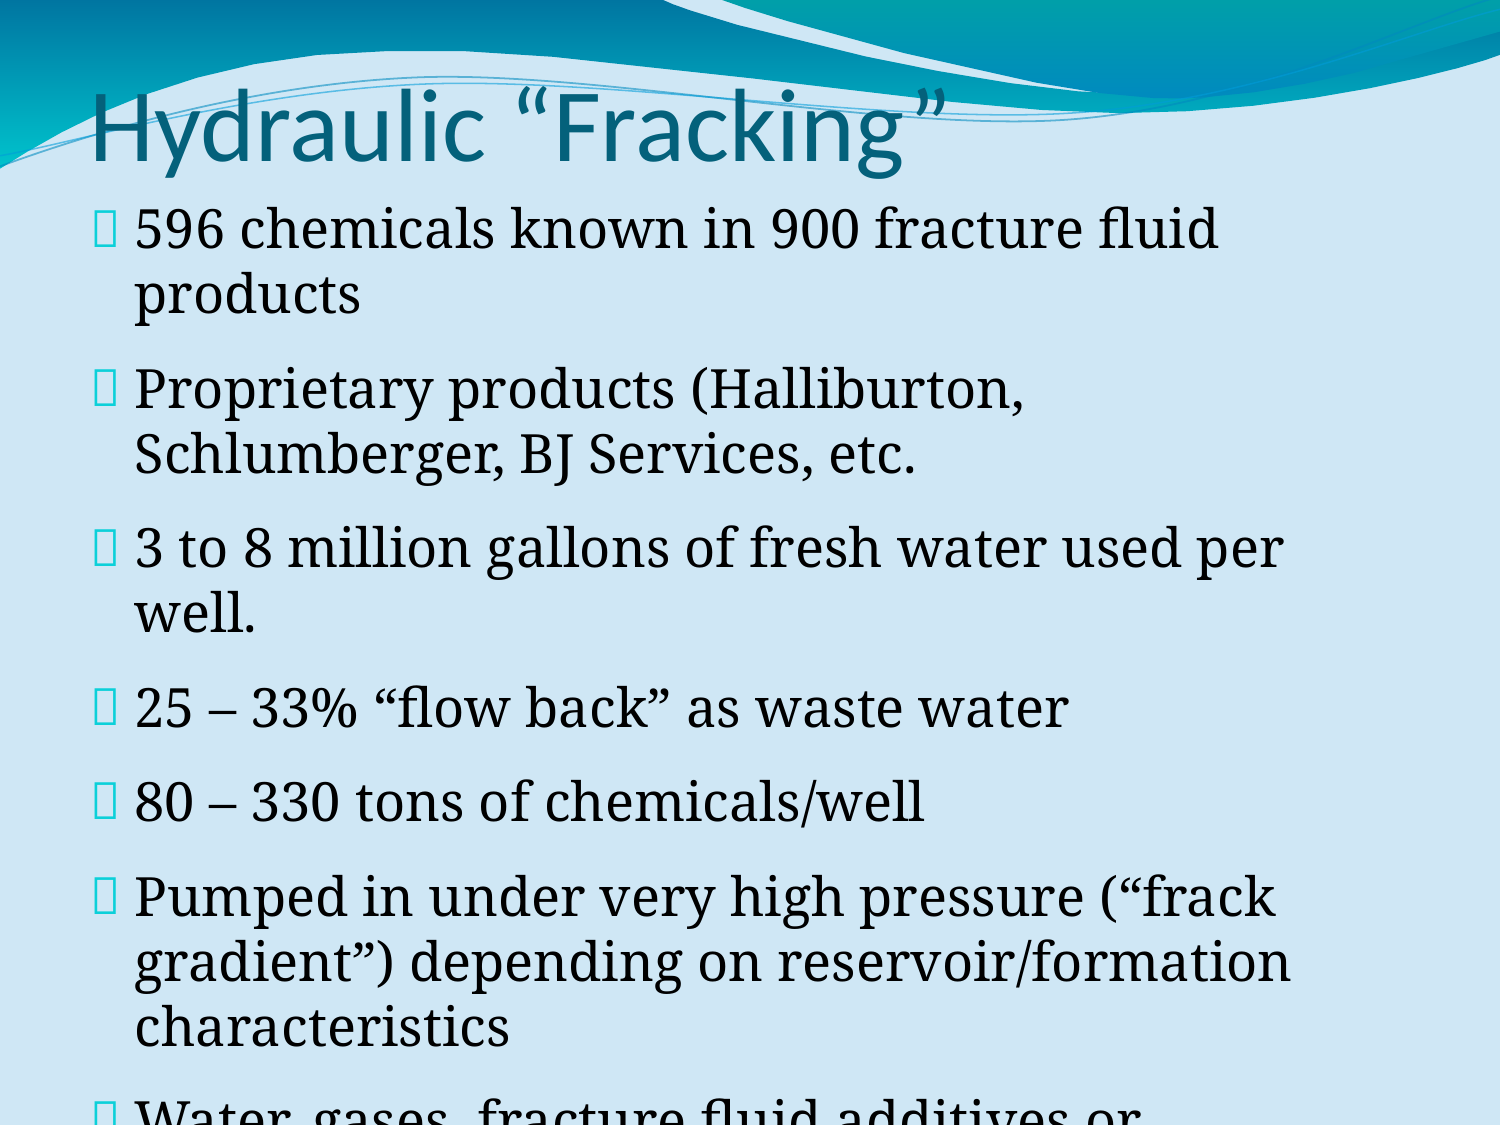

# Hydraulic “Fracking”
596 chemicals known in 900 fracture fluid products
Proprietary products (Halliburton, Schlumberger, BJ Services, etc.
3 to 8 million gallons of fresh water used per well.
25 – 33% “flow back” as waste water
80 – 330 tons of chemicals/well
Pumped in under very high pressure (“frack gradient”) depending on reservoir/formation characteristics
Water, gases, fracture fluid additives or combination creates a ~200 foot “frack zone”